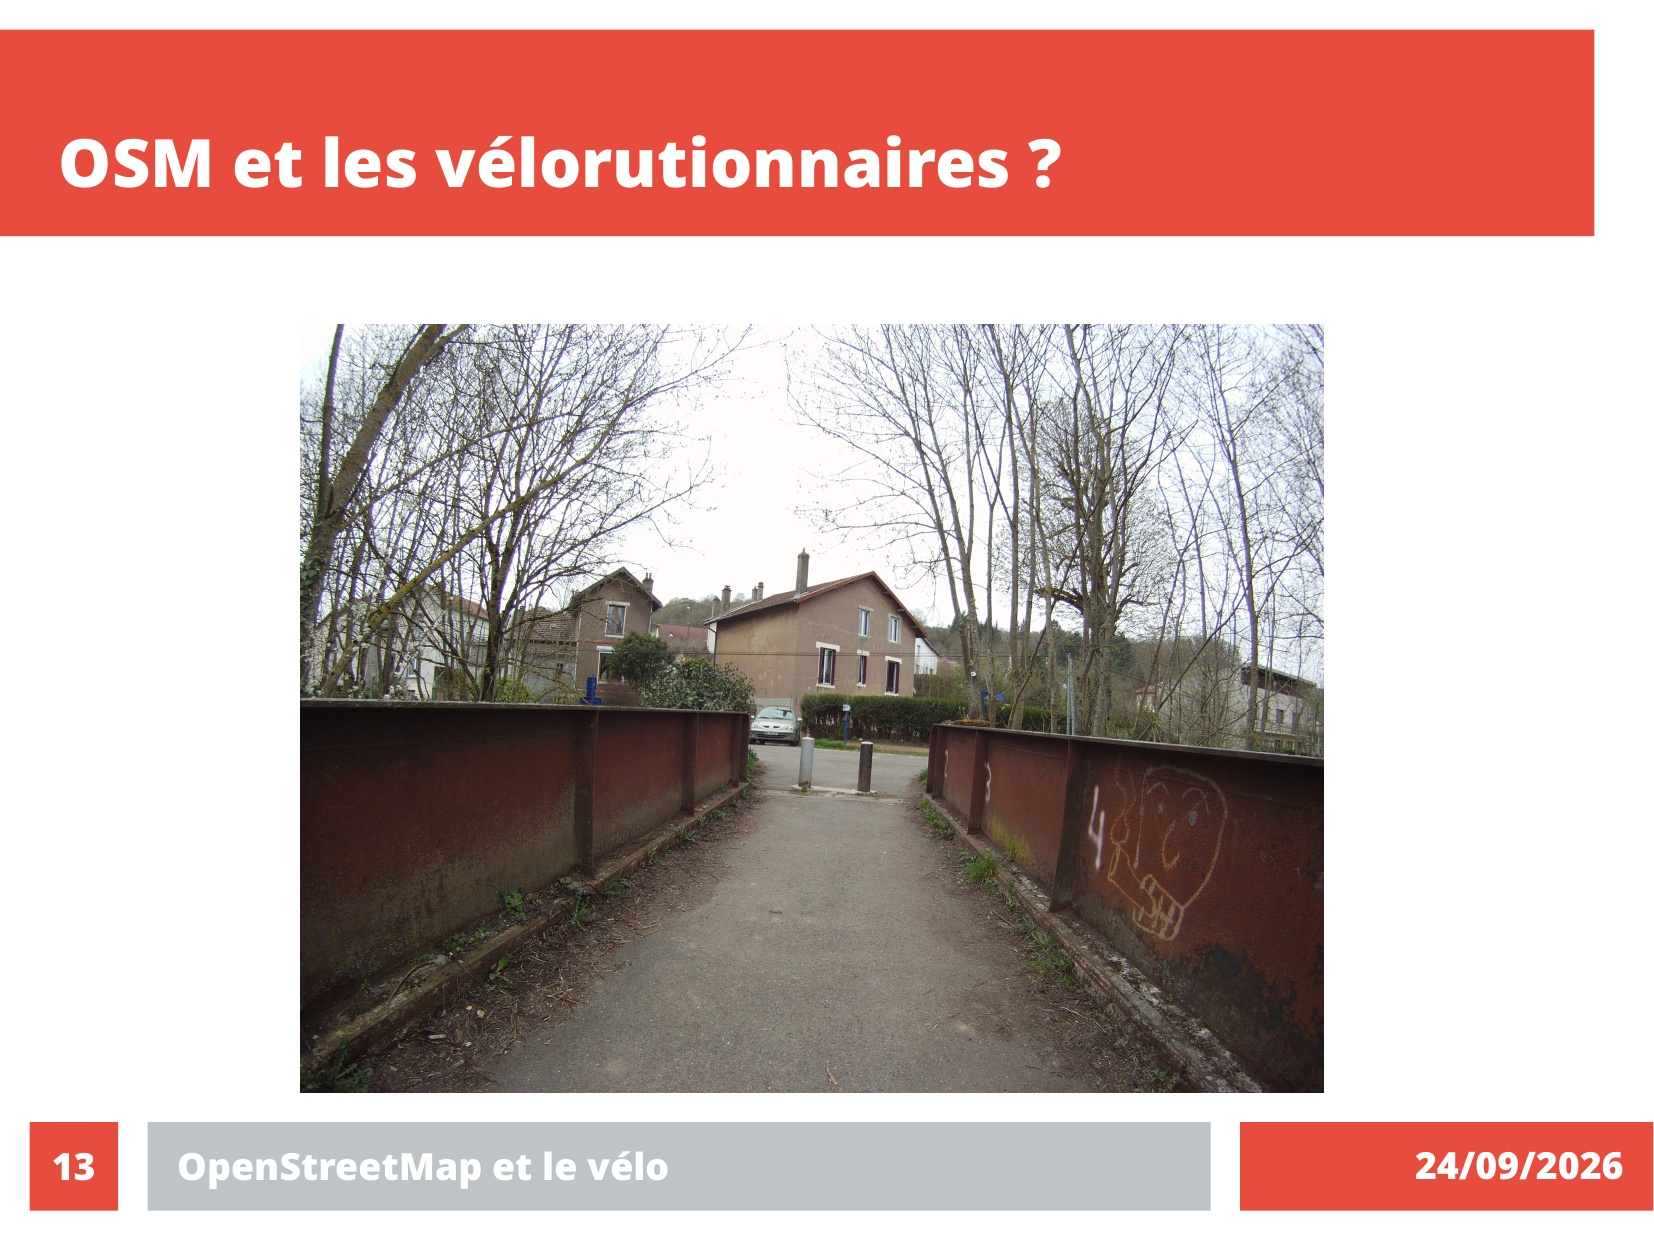

# OSM et les vélorutionnaires ?
13
OpenStreetMap et le vélo